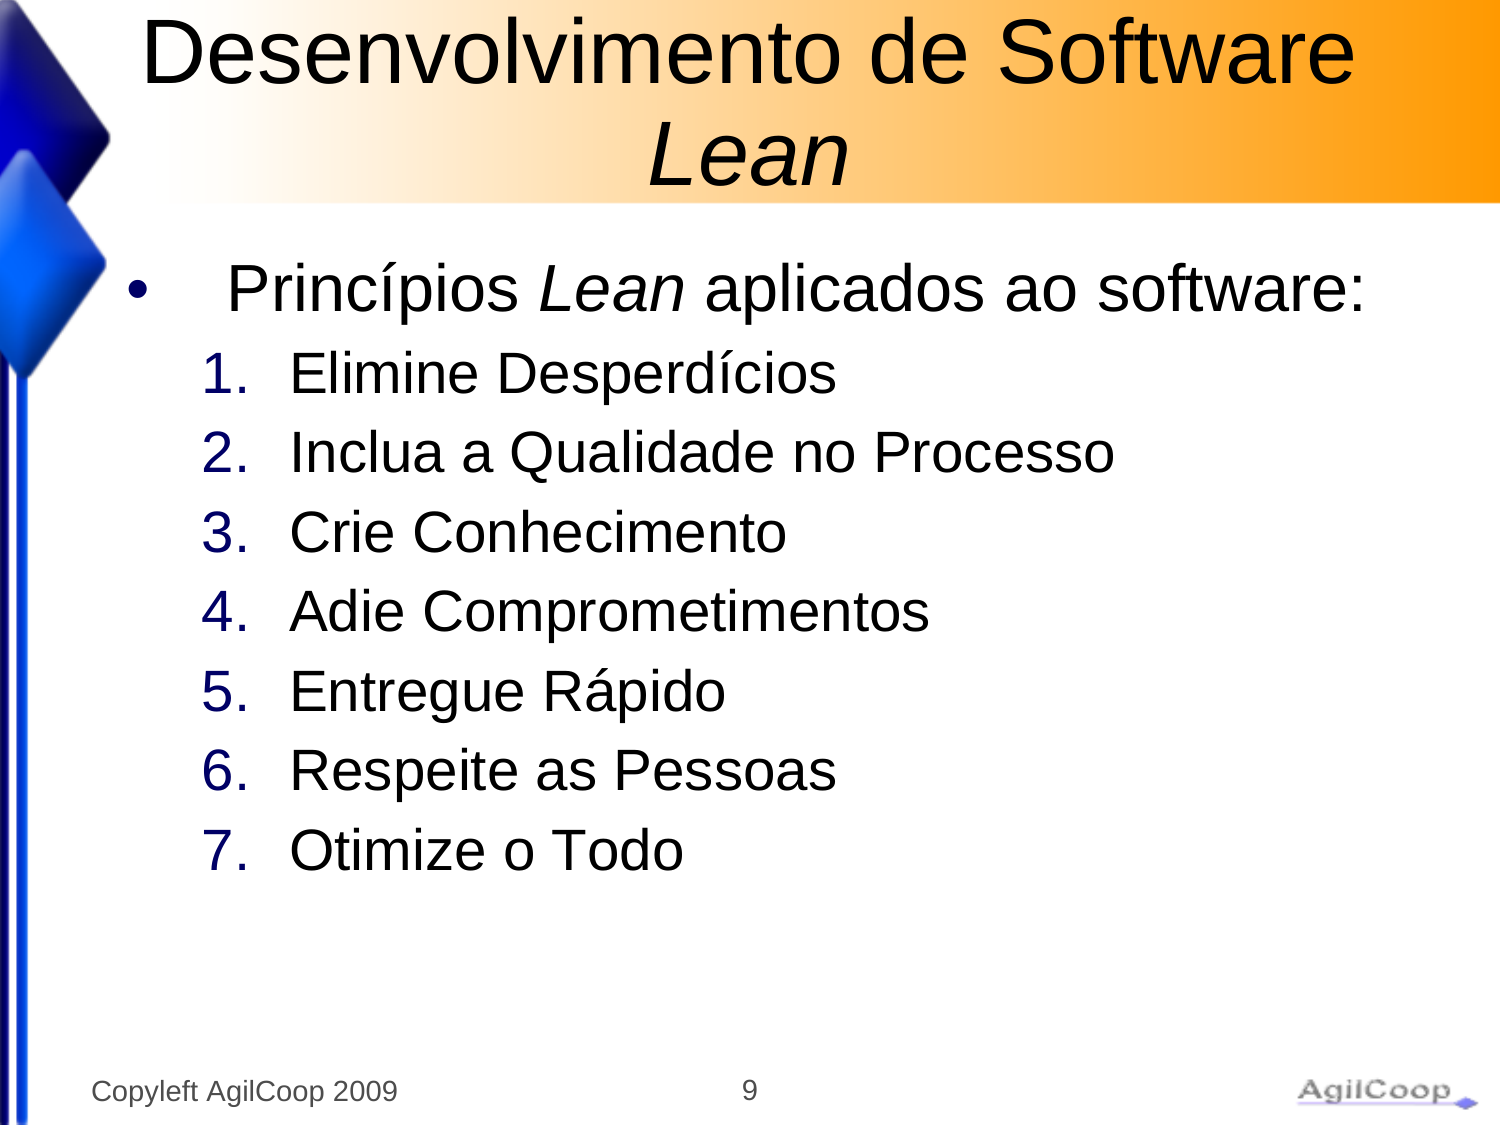

# Desenvolvimento de Software Lean
Princípios Lean aplicados ao software:
Elimine Desperdícios
Inclua a Qualidade no Processo
Crie Conhecimento
Adie Comprometimentos
Entregue Rápido
Respeite as Pessoas
Otimize o Todo
Copyleft AgilCoop 2009
9